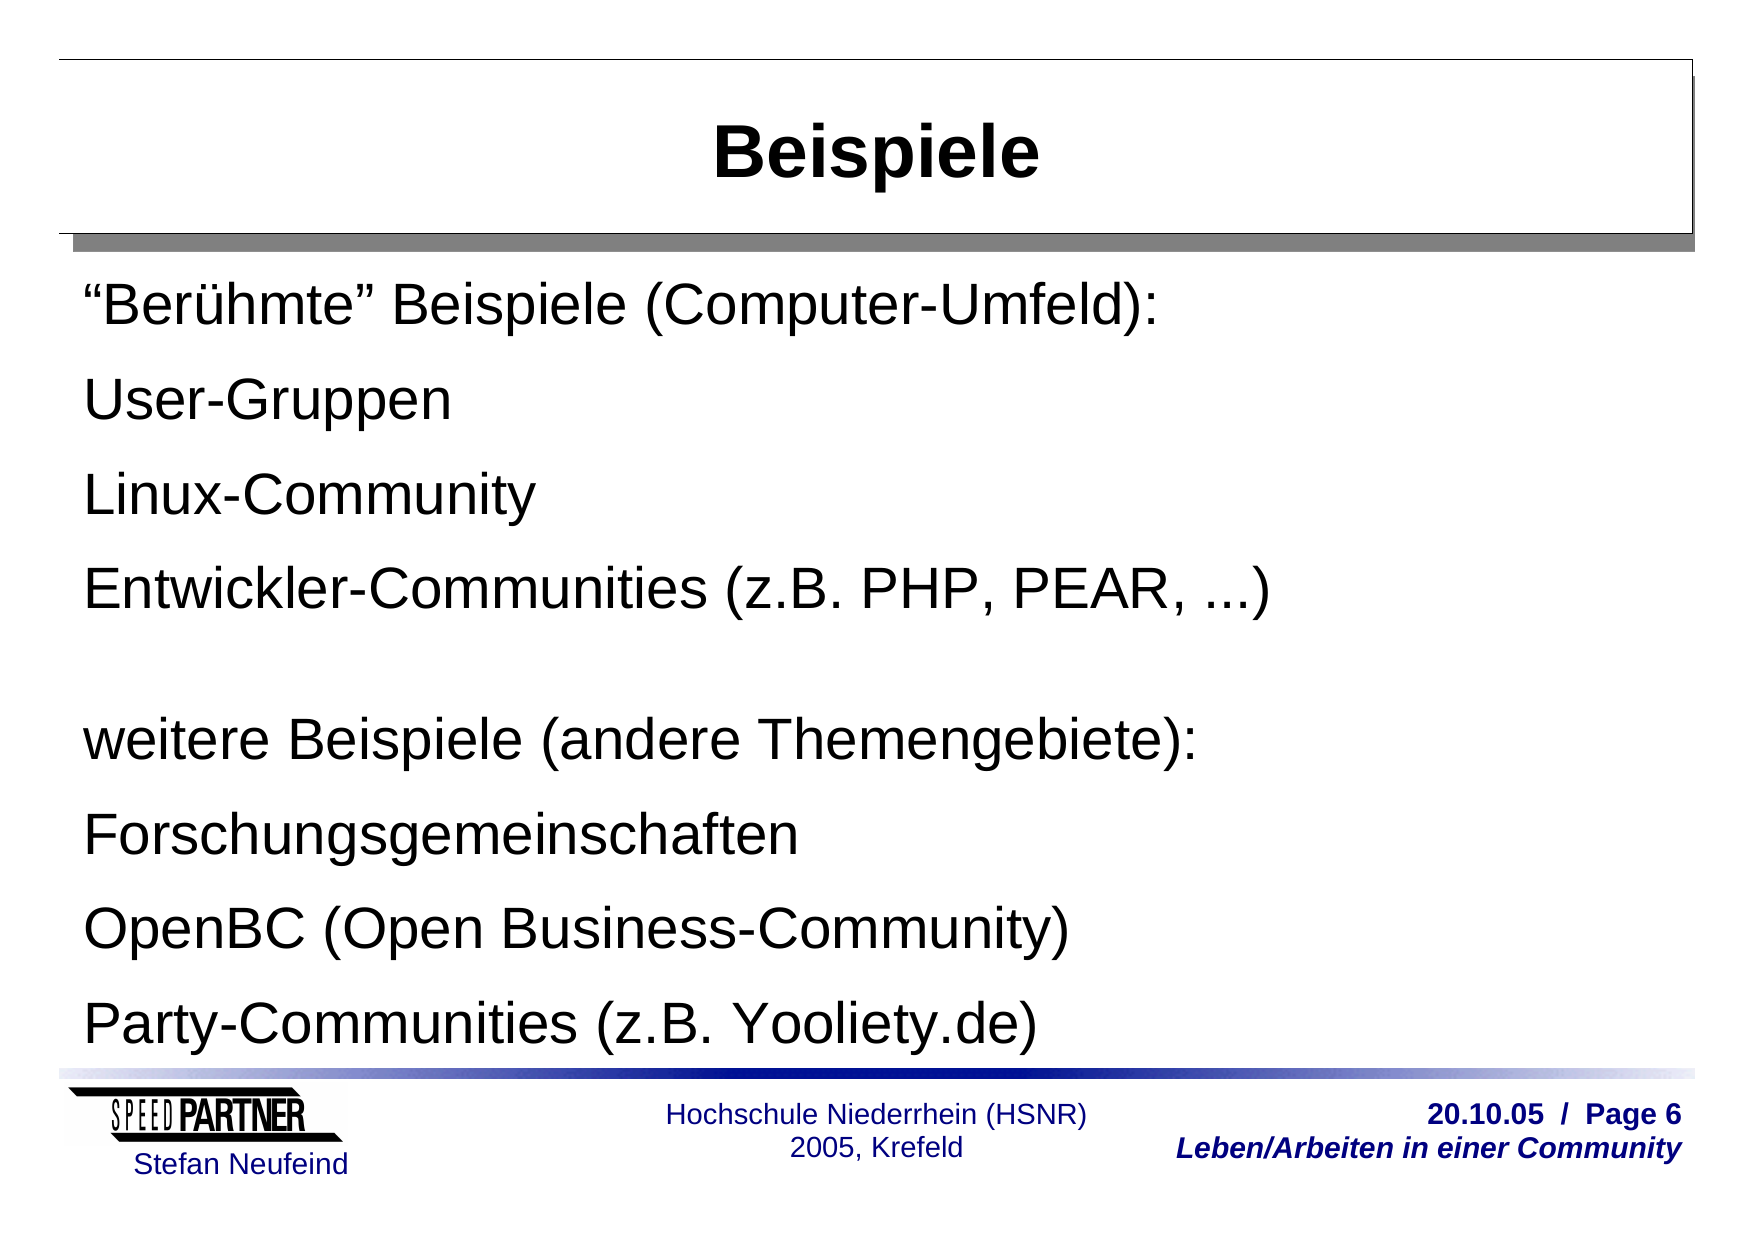

# Beispiele
“Berühmte” Beispiele (Computer-Umfeld):
User-Gruppen
Linux-Community
Entwickler-Communities (z.B. PHP, PEAR, ...)
weitere Beispiele (andere Themengebiete):
Forschungsgemeinschaften
OpenBC (Open Business-Community)
Party-Communities (z.B. Yooliety.de)